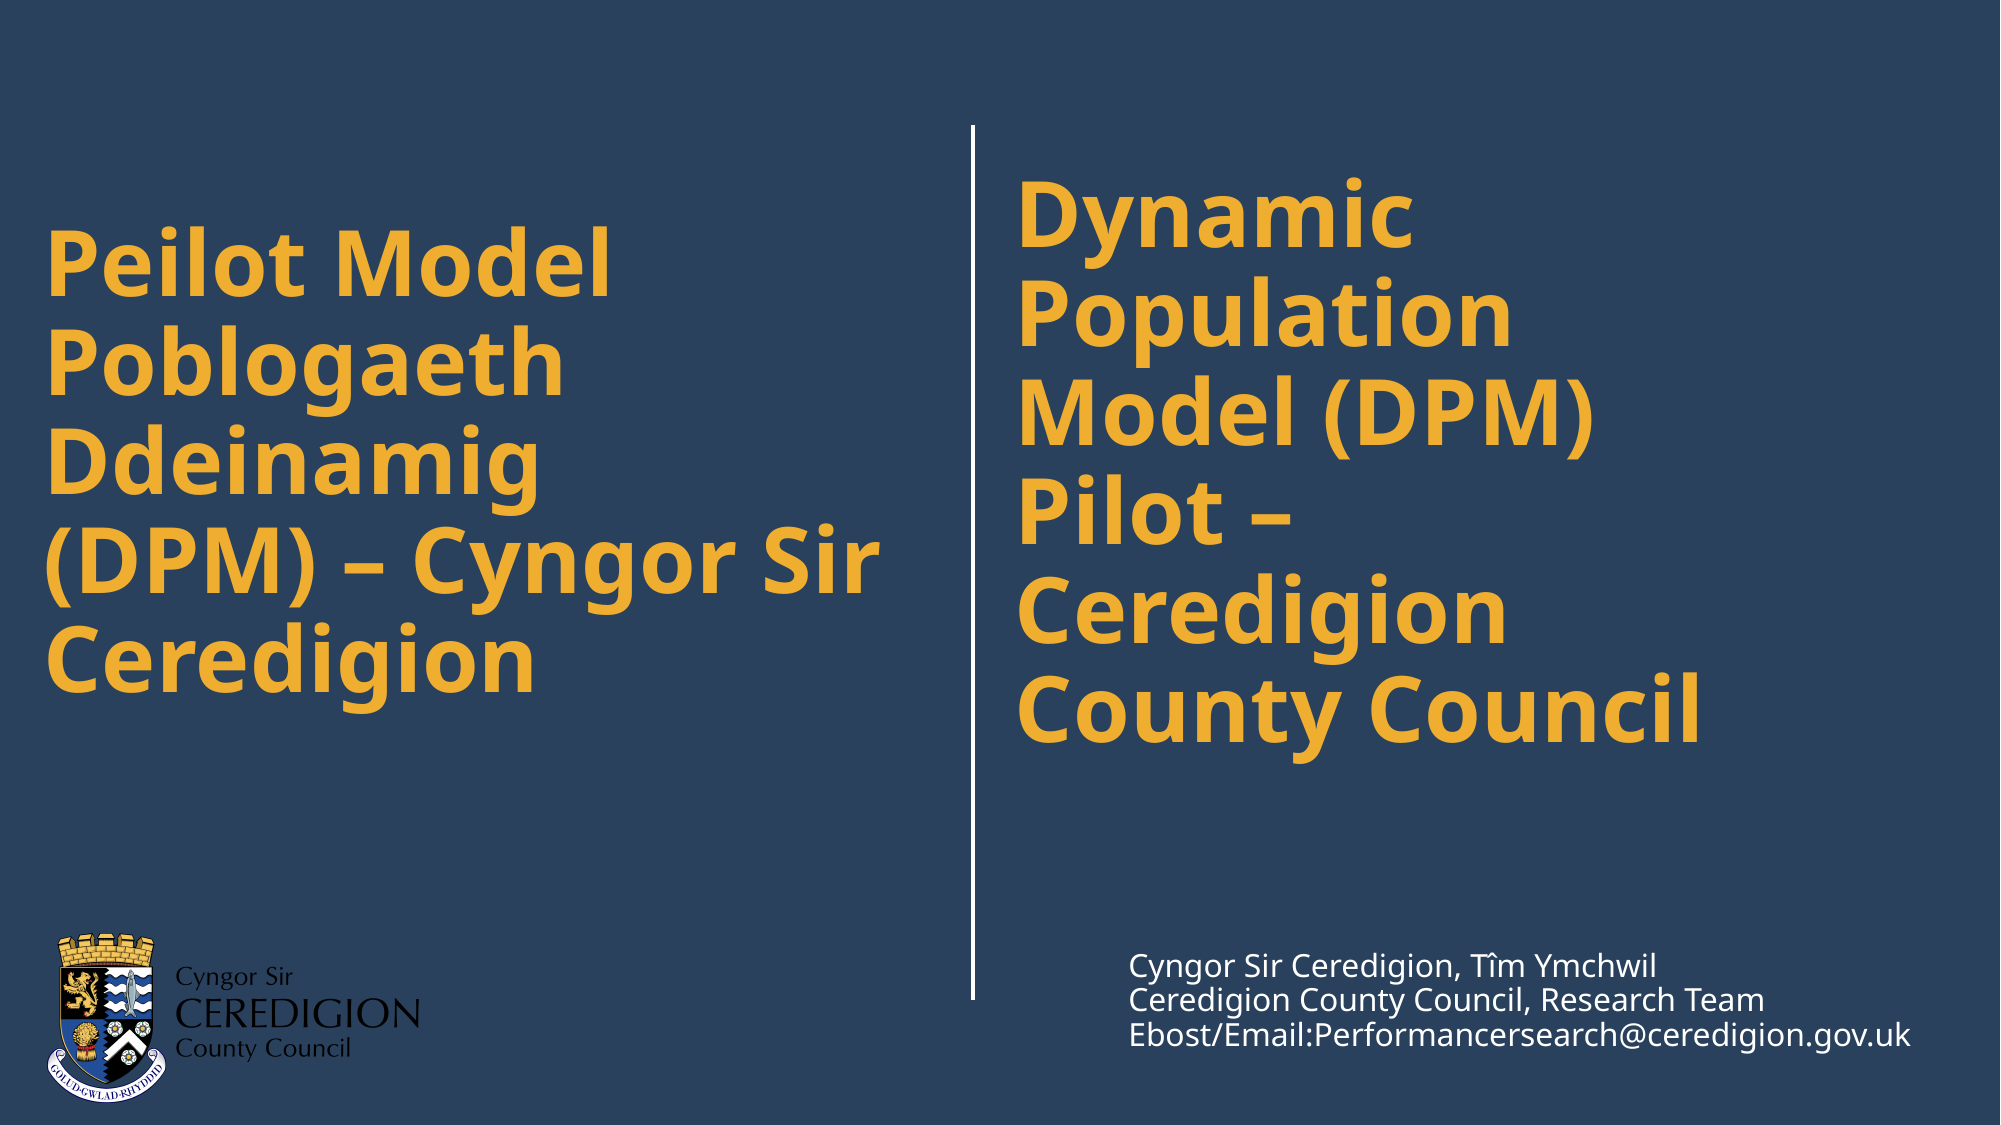

Peilot Model
Poblogaeth Ddeinamig
(DPM) – Cyngor Sir Ceredigion
# Dynamic Population Model (DPM) Pilot – Ceredigion County Council
Cyngor Sir Ceredigion, Tîm Ymchwil
Ceredigion County Council, Research Team
Ebost/Email:Performancersearch@ceredigion.gov.uk